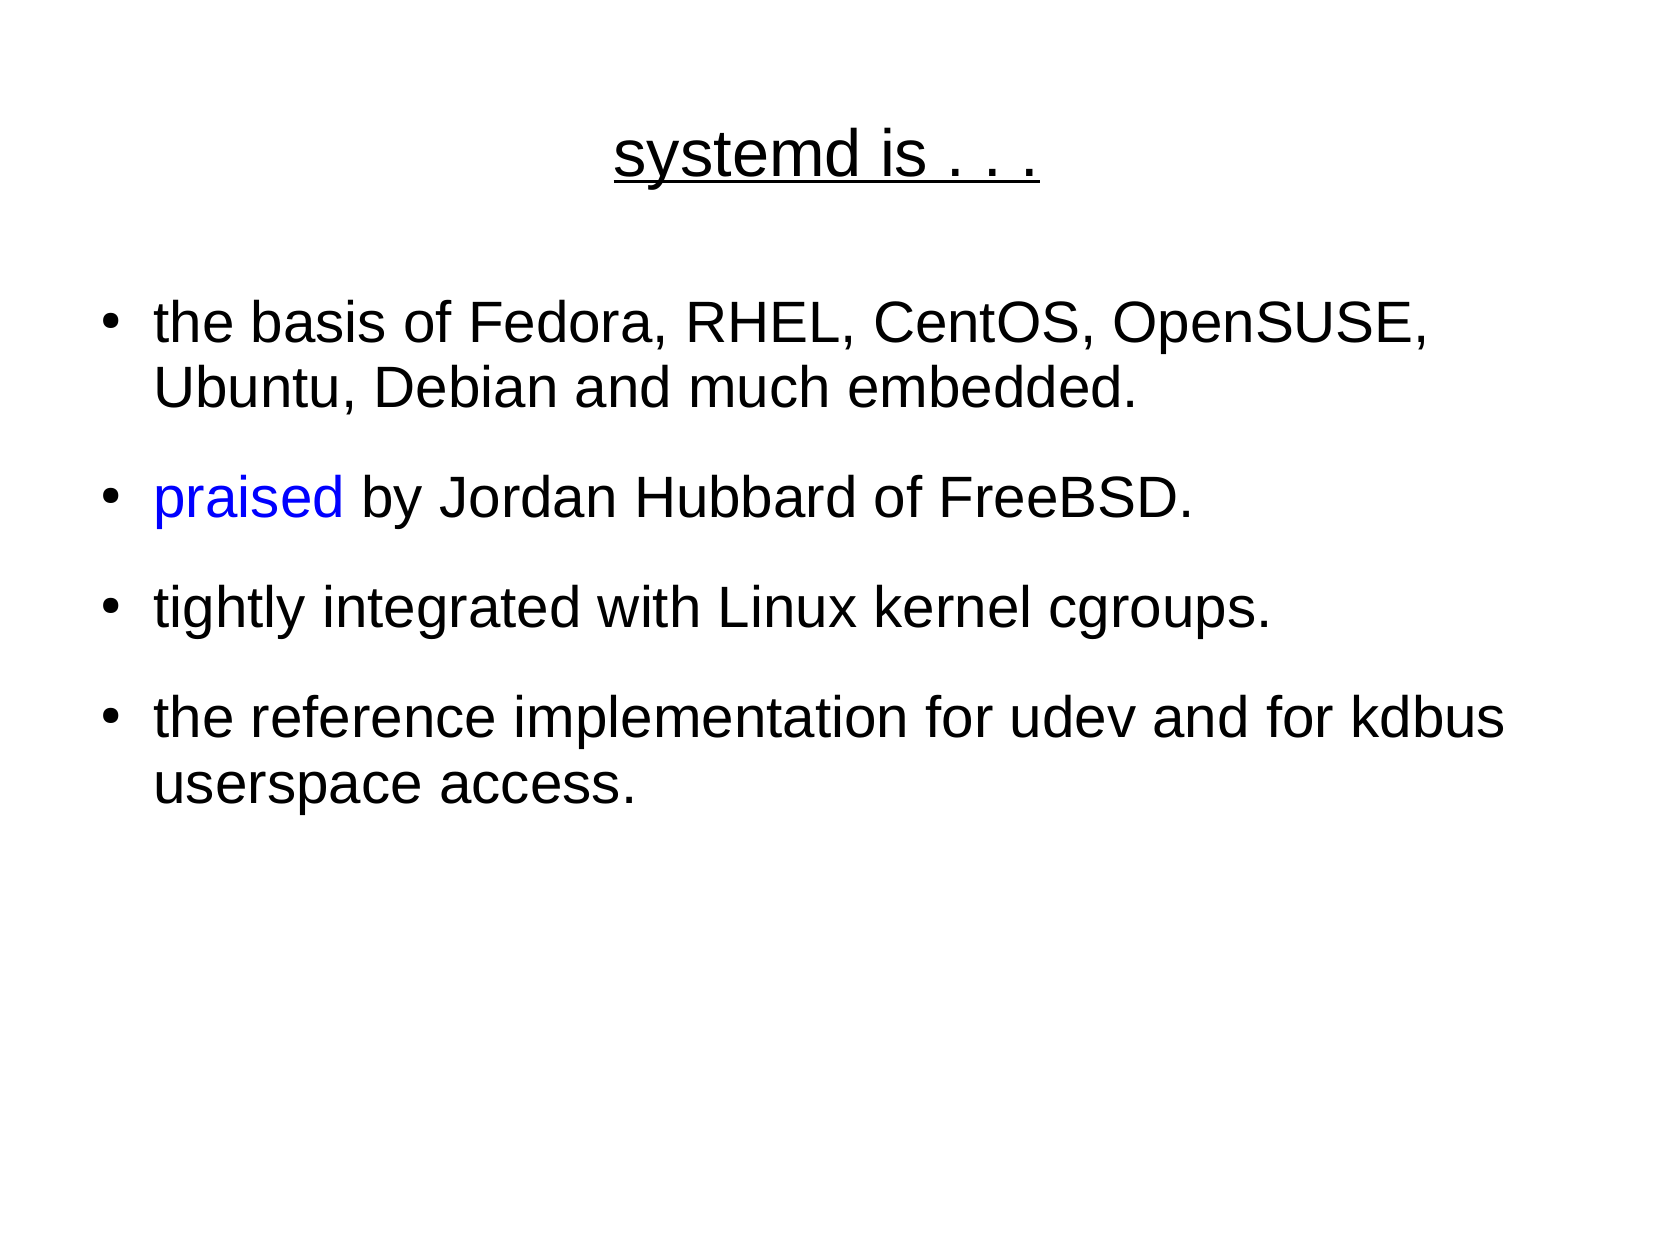

# systemd is . . .
the basis of Fedora, RHEL, CentOS, OpenSUSE, Ubuntu, Debian and much embedded.
praised by Jordan Hubbard of FreeBSD.
tightly integrated with Linux kernel cgroups.
the reference implementation for udev and for kdbus userspace access.